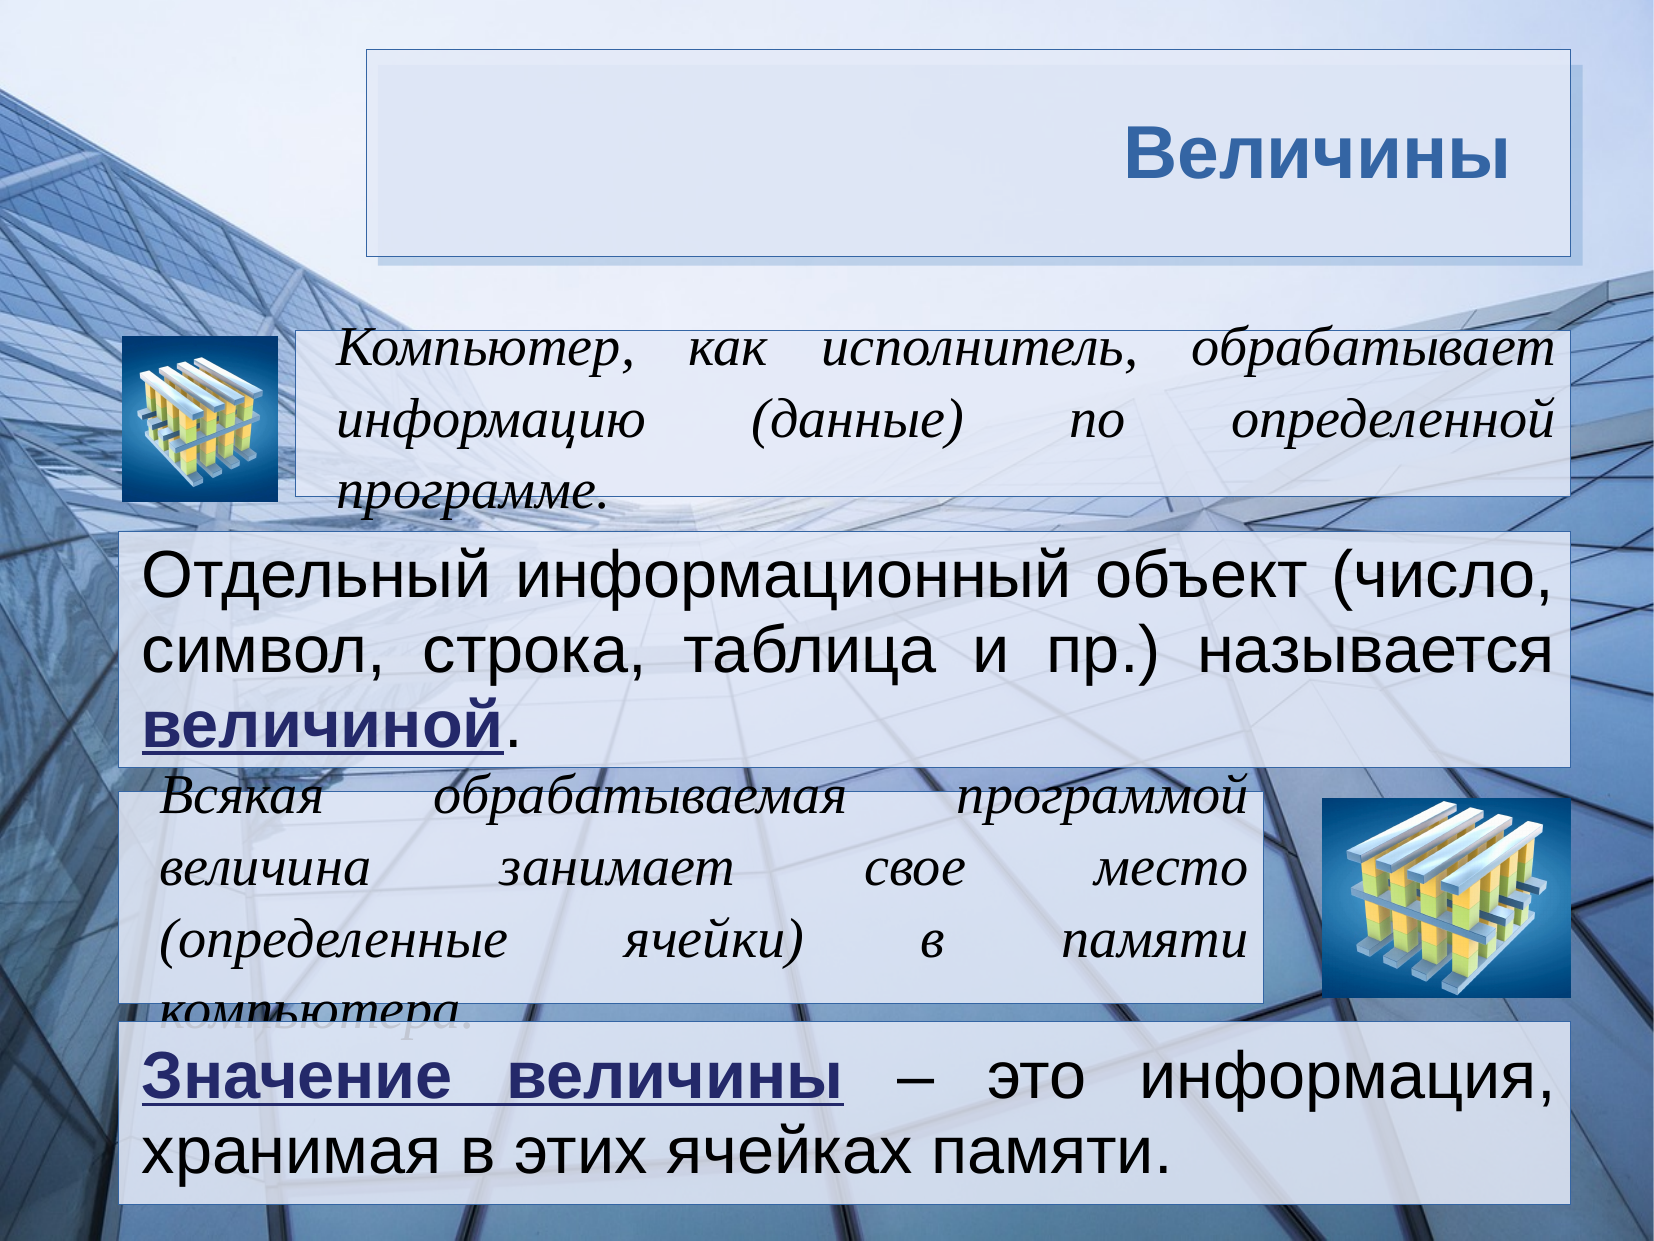

# Величины
Компьютер, как исполнитель, обрабатывает информацию (данные) по определенной программе.
Отдельный информационный объект (число, символ, строка, таблица и пр.) называется величиной.
Всякая обрабатываемая программой величина занимает свое место (определенные ячейки) в памяти компьютера.
Значение величины – это информация, хранимая в этих ячейках памяти.